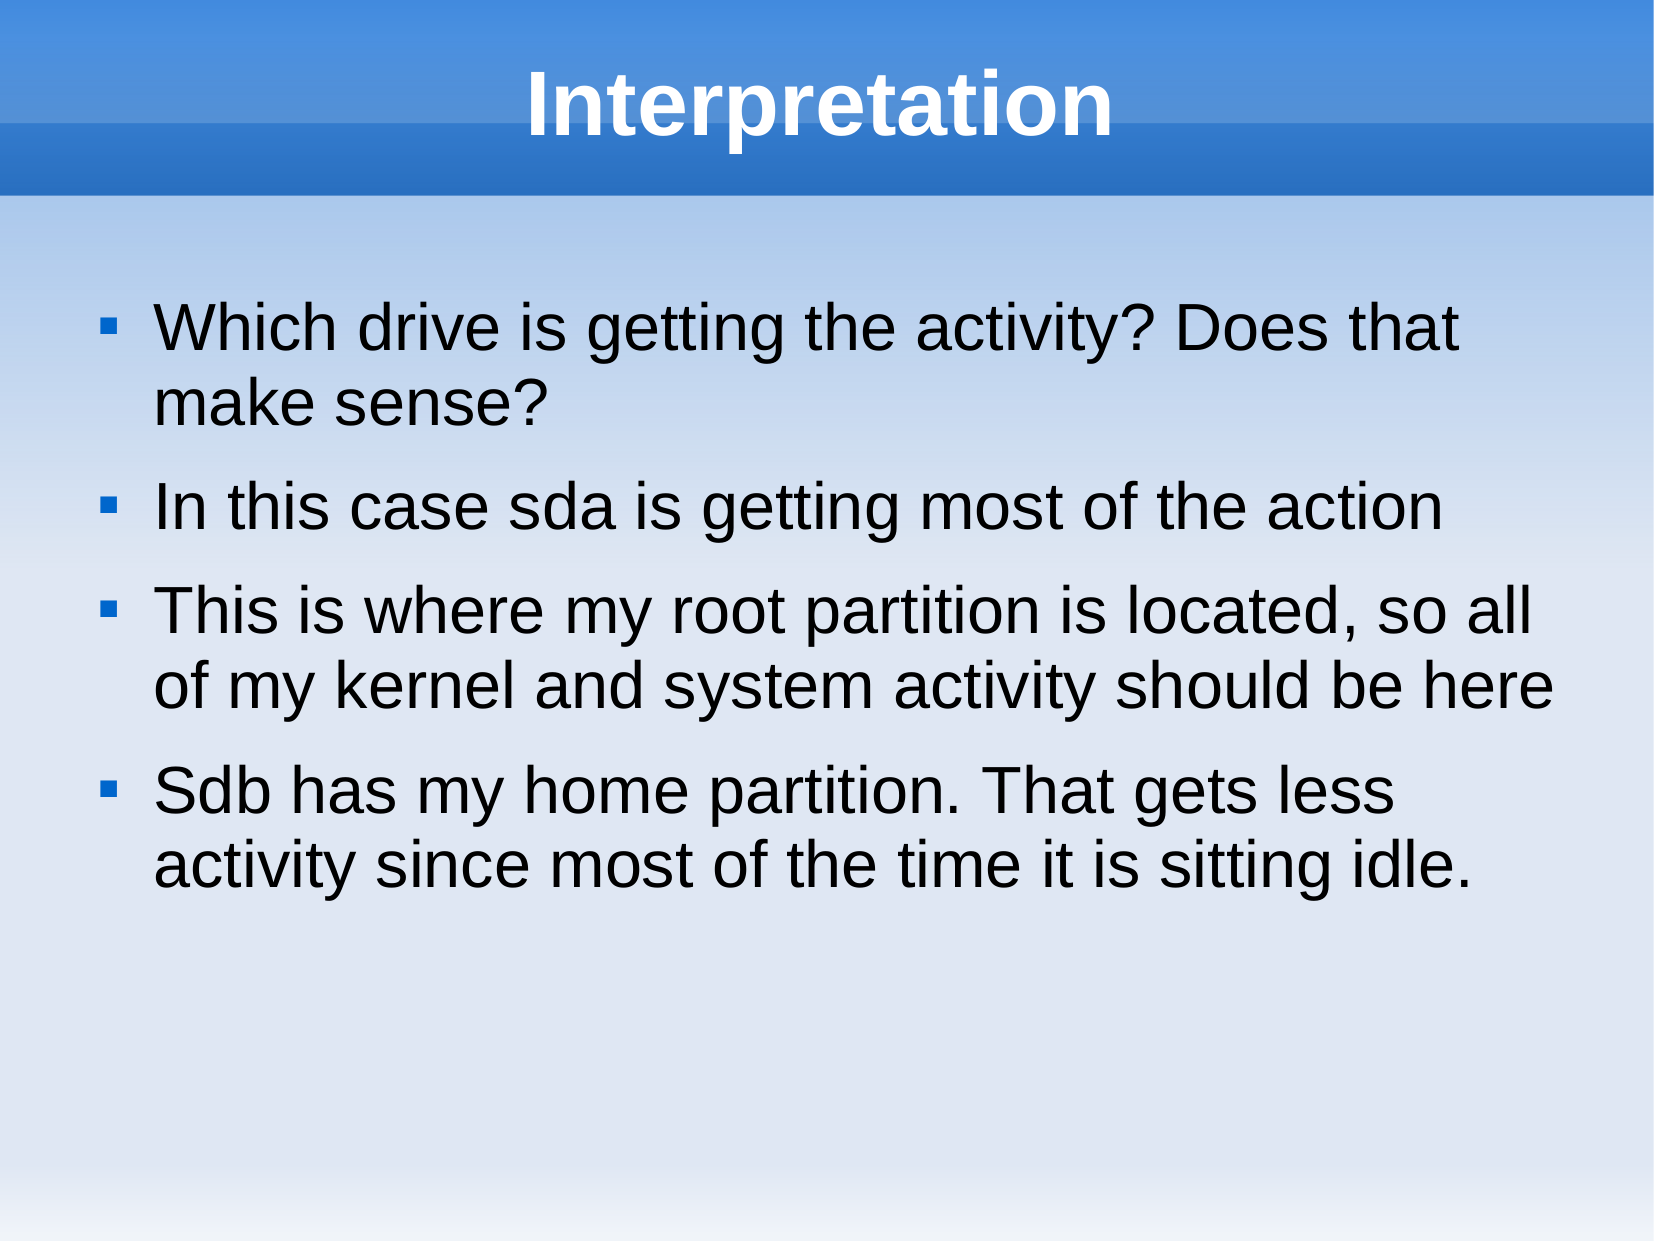

# Interpretation
Which drive is getting the activity? Does that make sense?
In this case sda is getting most of the action
This is where my root partition is located, so all of my kernel and system activity should be here
Sdb has my home partition. That gets less activity since most of the time it is sitting idle.